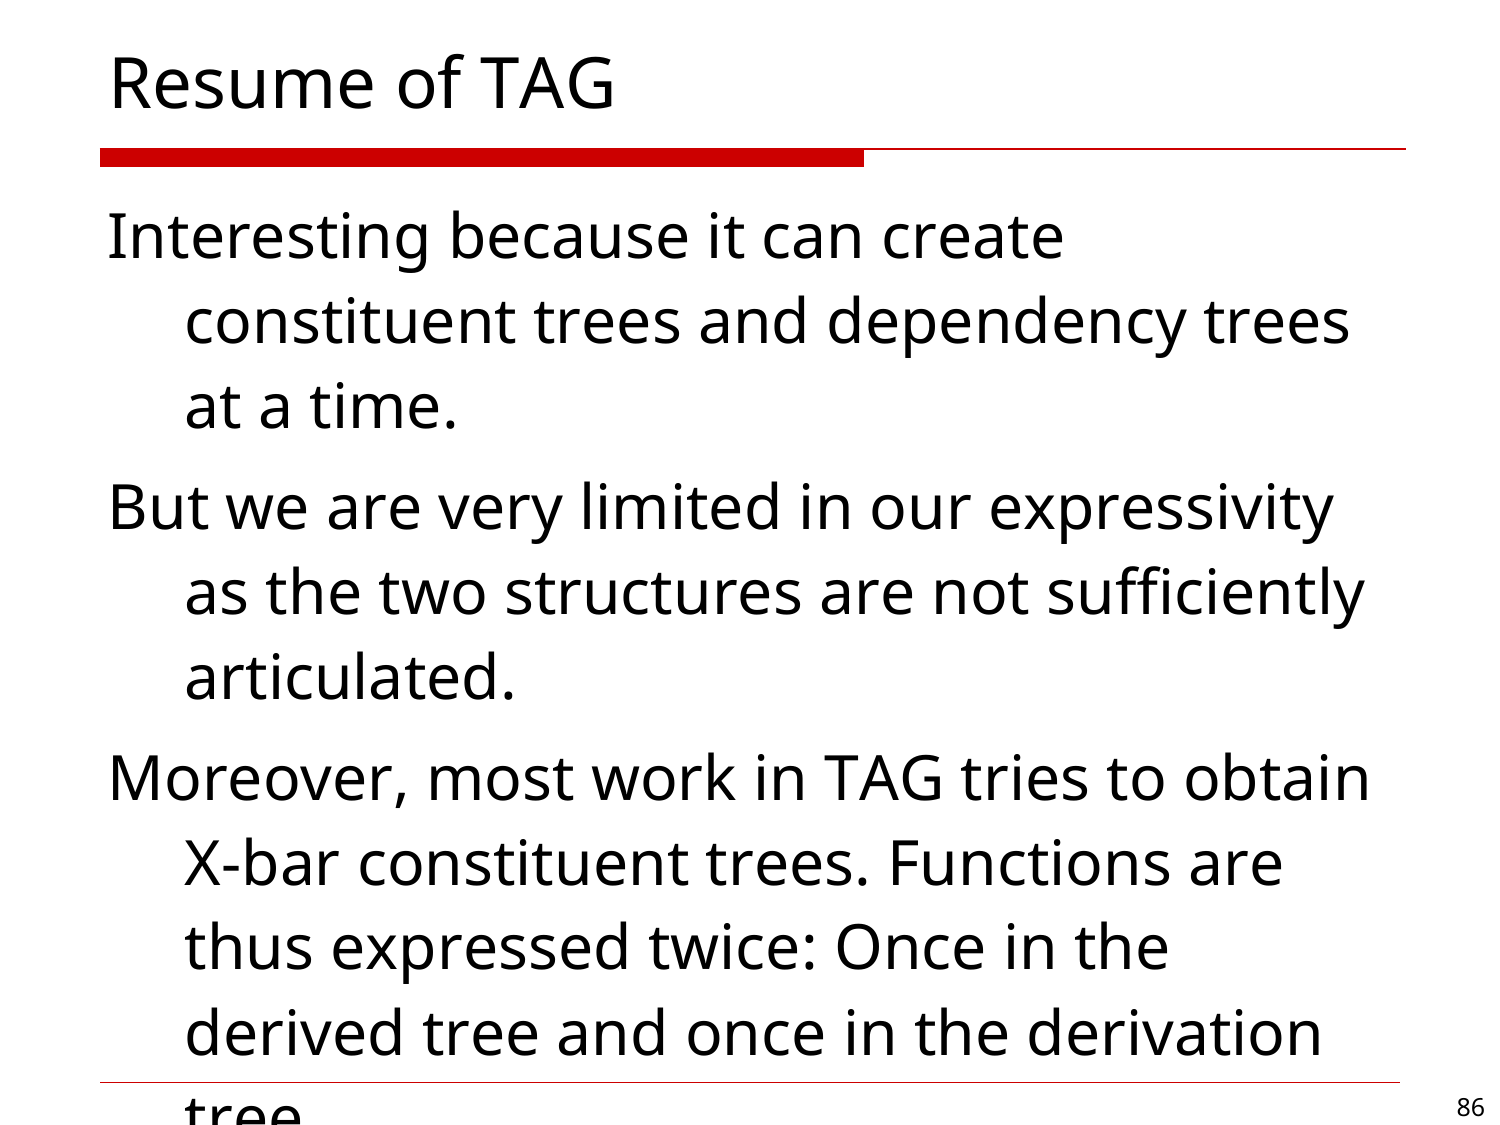

# Resume of TAG
Interesting because it can create constituent trees and dependency trees at a time.
But we are very limited in our expressivity as the two structures are not sufficiently articulated.
Moreover, most work in TAG tries to obtain X-bar constituent trees. Functions are thus expressed twice: Once in the derived tree and once in the derivation tree
86